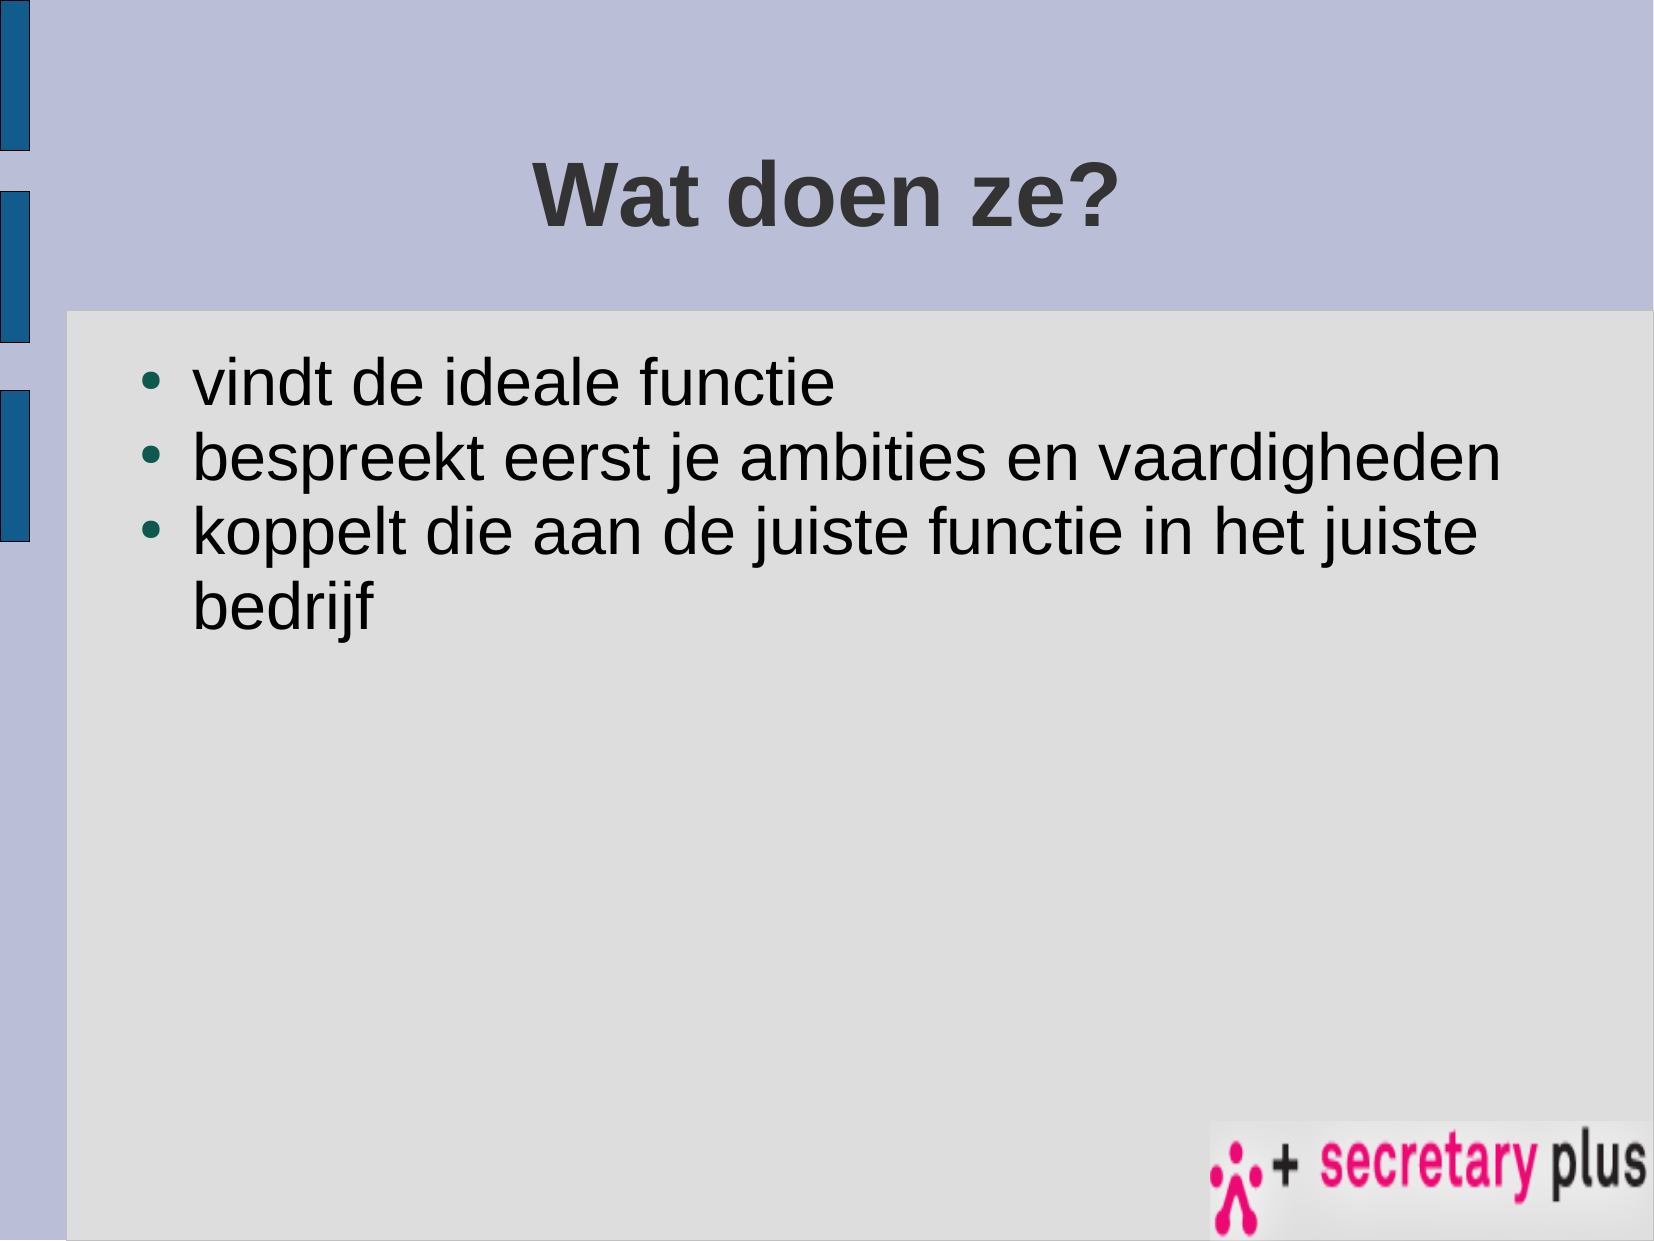

# Wat doen ze?
vindt de ideale functie
bespreekt eerst je ambities en vaardigheden
koppelt die aan de juiste functie in het juiste bedrijf